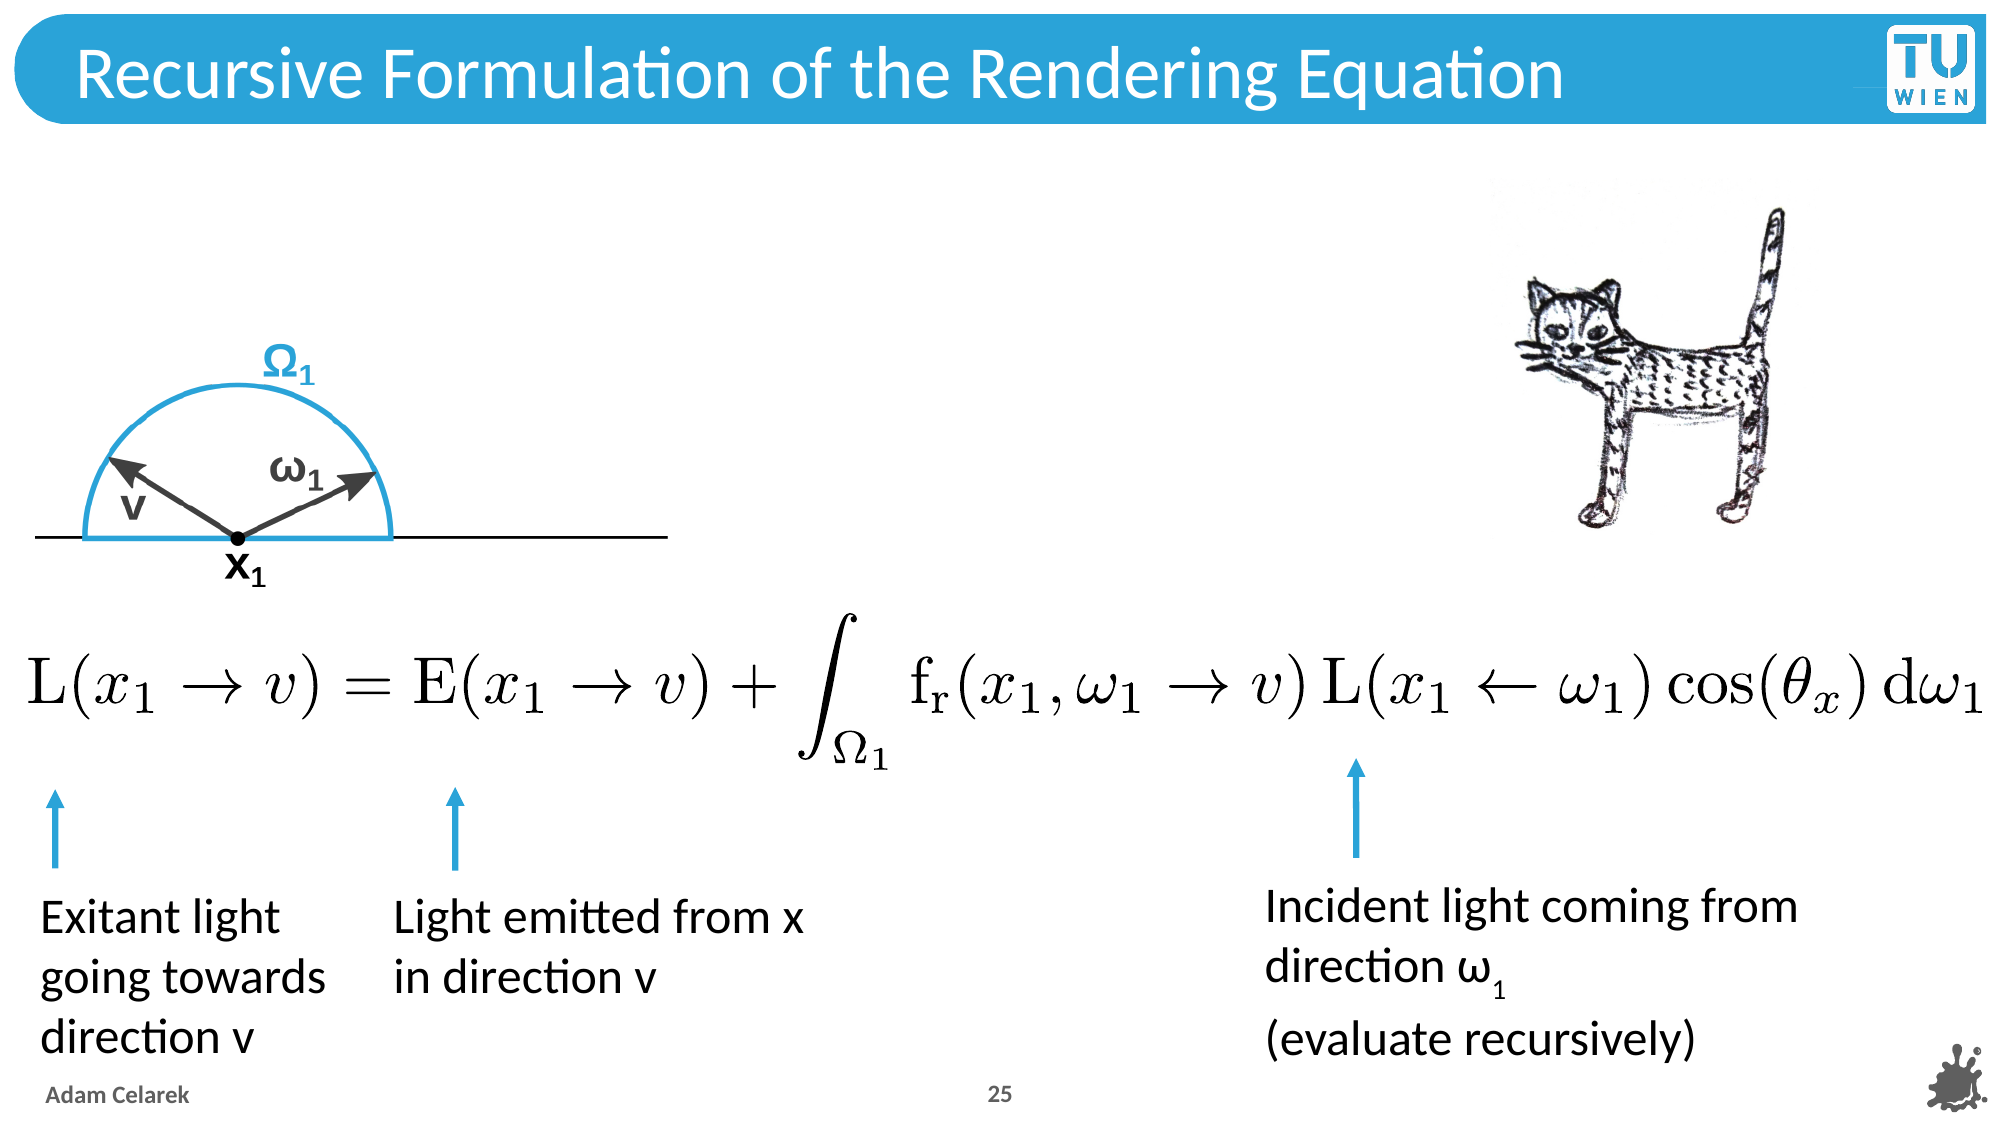

# Recursive Formulation of the Rendering Equation
Incident light coming from direction ω1
(evaluate recursively)
Exitant light
going towards direction v
Light emitted from x in direction v
Adam Celarek